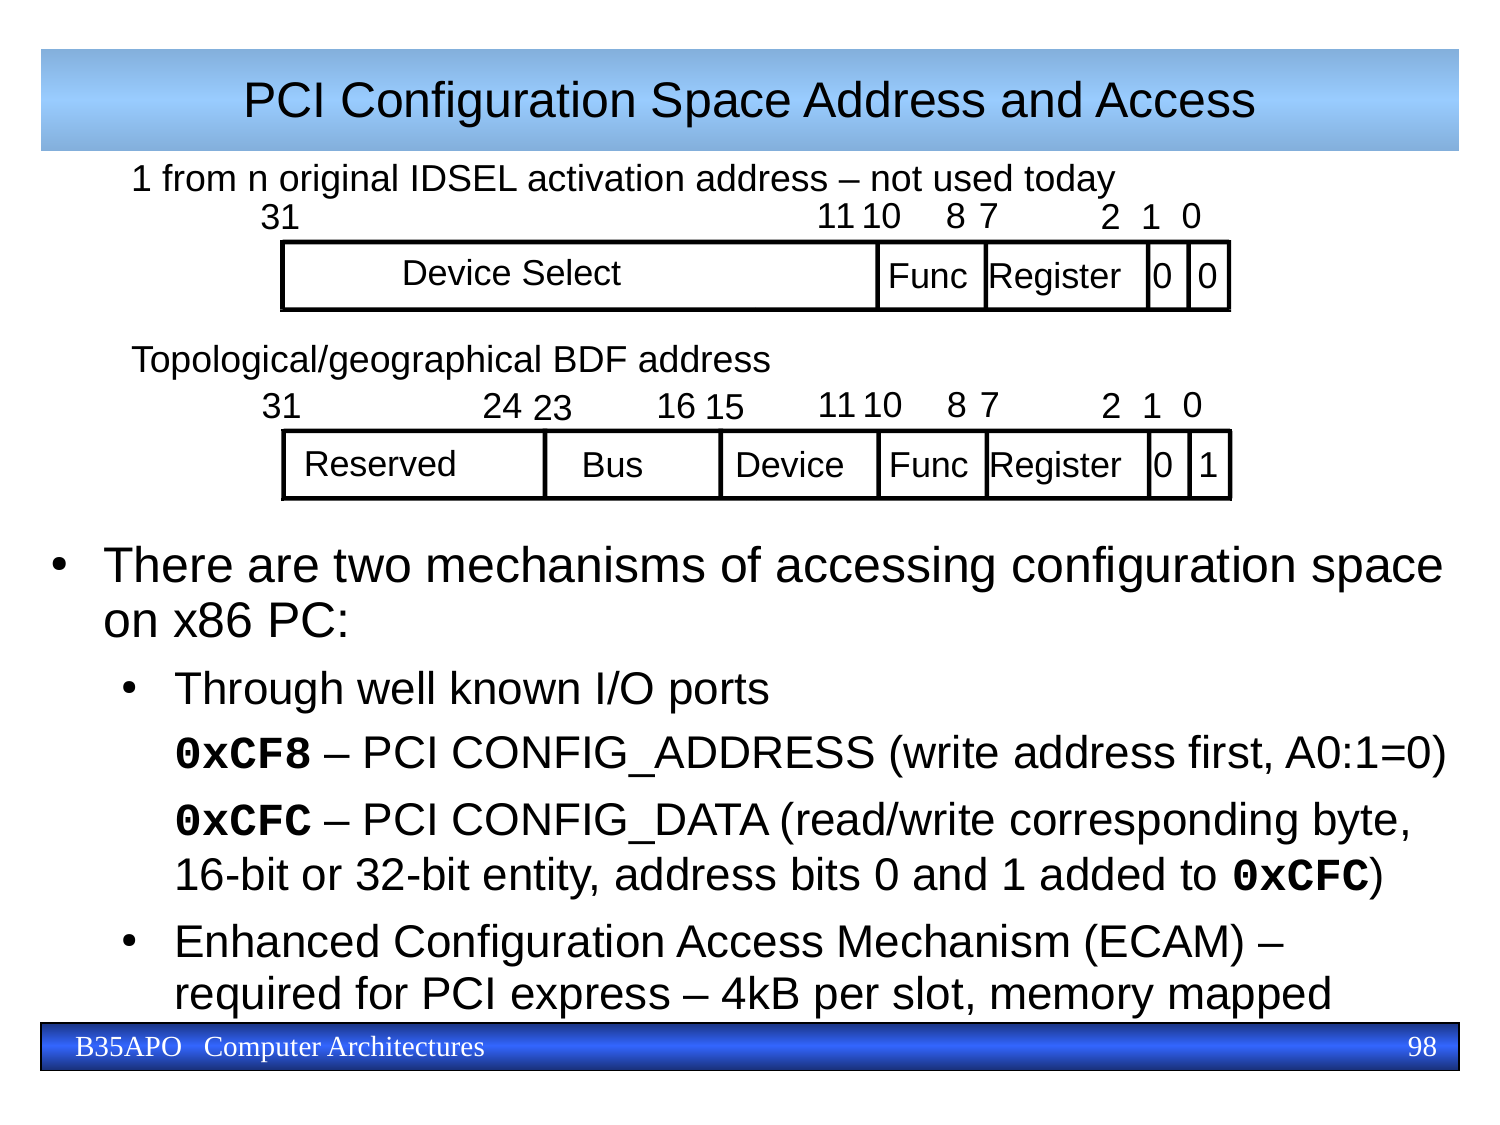

# PCI Configuration Space Address and Access
1 from n original IDSEL activation address – not used today
Topological/geographical BDF address
There are two mechanisms of accessing configuration space on x86 PC:
Through well known I/O ports
0xCF8 – PCI CONFIG_ADDRESS (write address first, A0:1=0)
0xCFC – PCI CONFIG_DATA (read/write corresponding byte, 16-bit or 32-bit entity, address bits 0 and 1 added to 0xCFC)
Enhanced Configuration Access Mechanism (ECAM) – required for PCI express – 4kB per slot, memory mapped
B35APO Computer Architectures
98